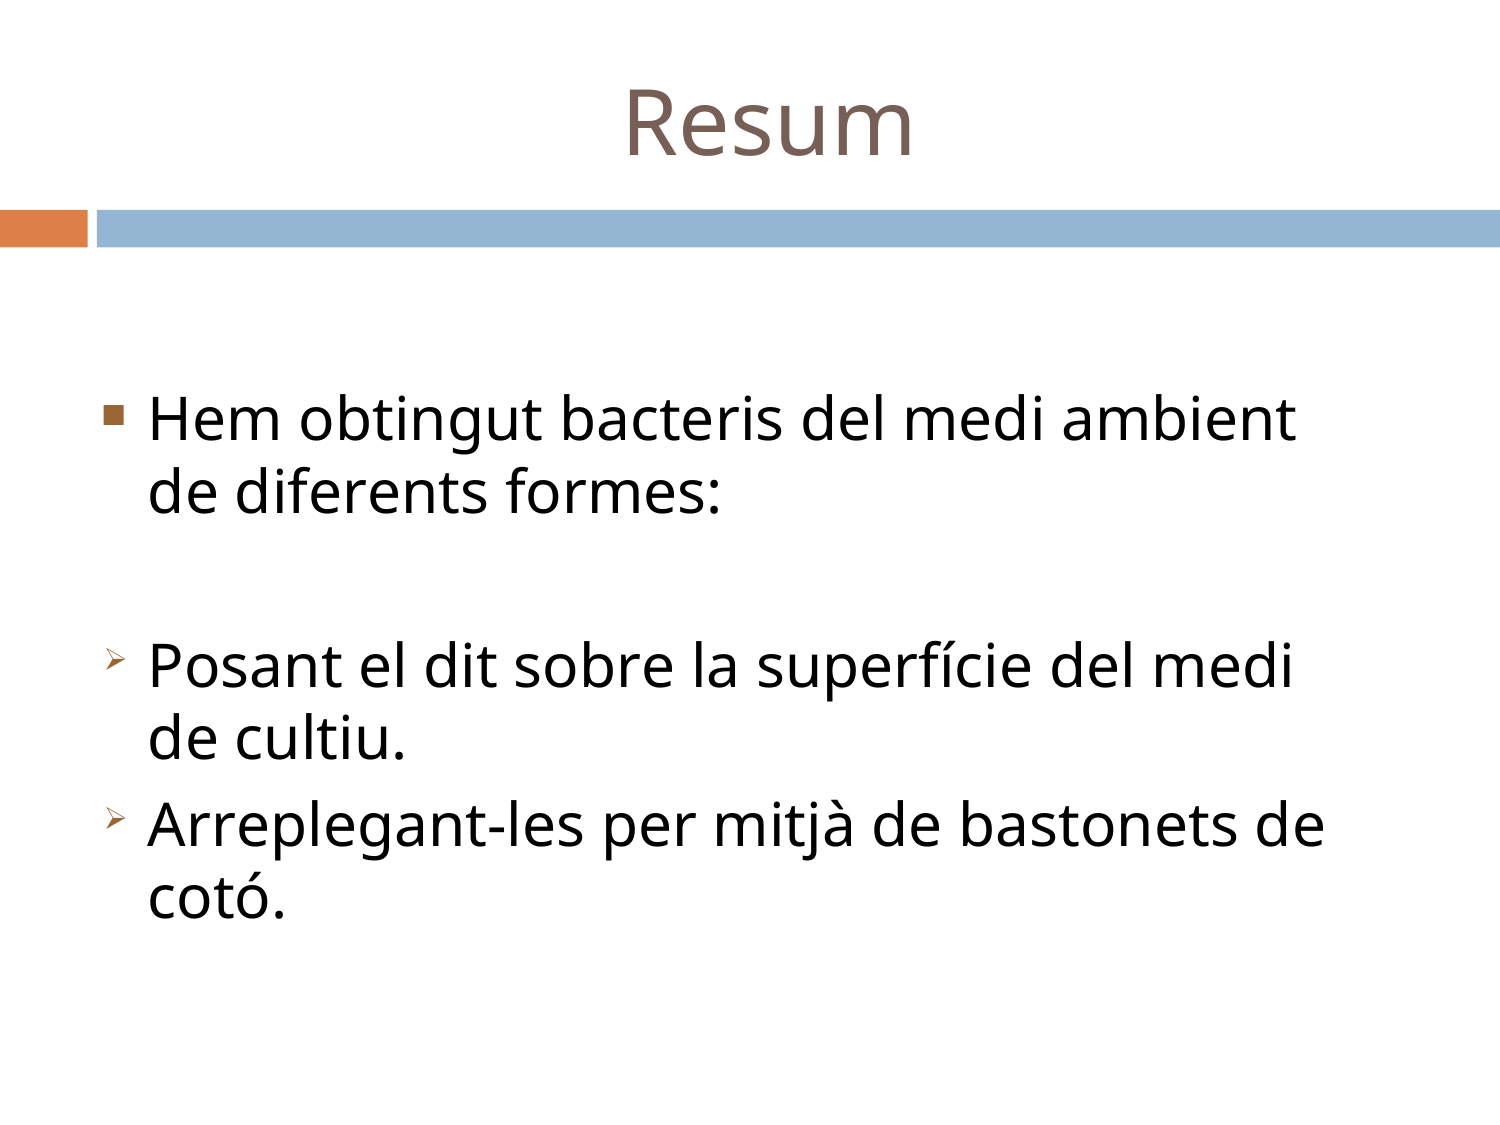

# Resum
Hem obtingut bacteris del medi ambient de diferents formes:
Posant el dit sobre la superfície del medi de cultiu.
Arreplegant-les per mitjà de bastonets de cotó.